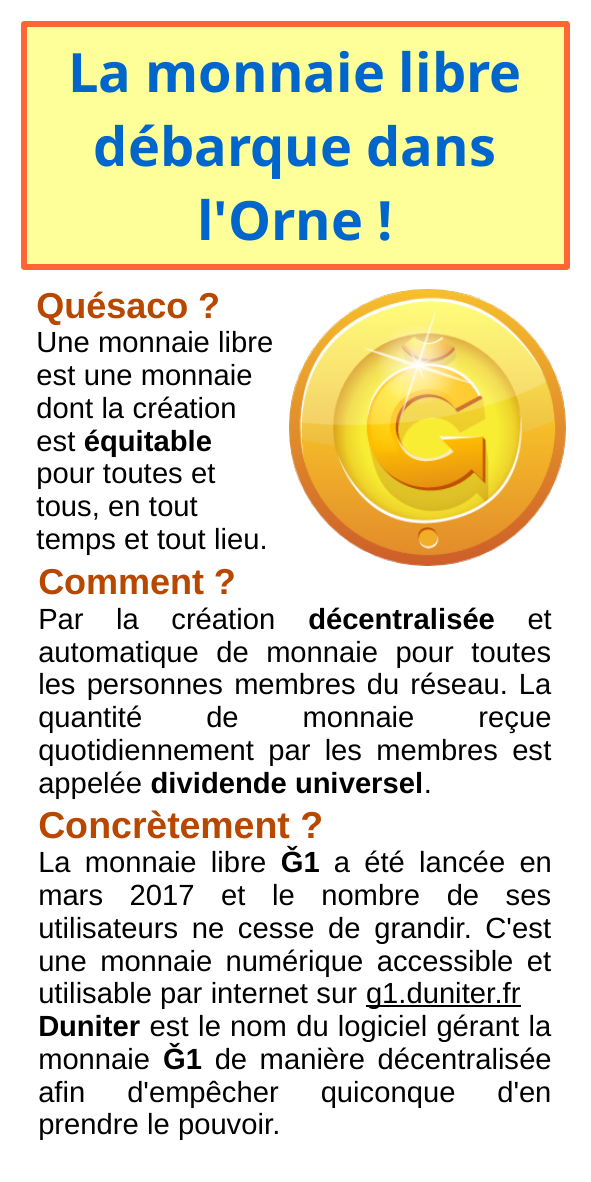

La monnaie libre
débarque dans l'Orne !
Quésaco ?
Une monnaie libre est une monnaie dont la création est équitable pour toutes et tous, en tout temps et tout lieu.
Comment ?
Par la création décentralisée et automatique de monnaie pour toutes les personnes membres du réseau. La quantité de monnaie reçue quotidiennement par les membres est appelée dividende universel.
Concrètement ?
La monnaie libre Ǧ1 a été lancée en mars 2017 et le nombre de ses utilisateurs ne cesse de grandir. C'est une monnaie numérique accessible et utilisable par internet sur g1.duniter.fr
Duniter est le nom du logiciel gérant la monnaie Ǧ1 de manière décentralisée afin d'empêcher quiconque d'en prendre le pouvoir.